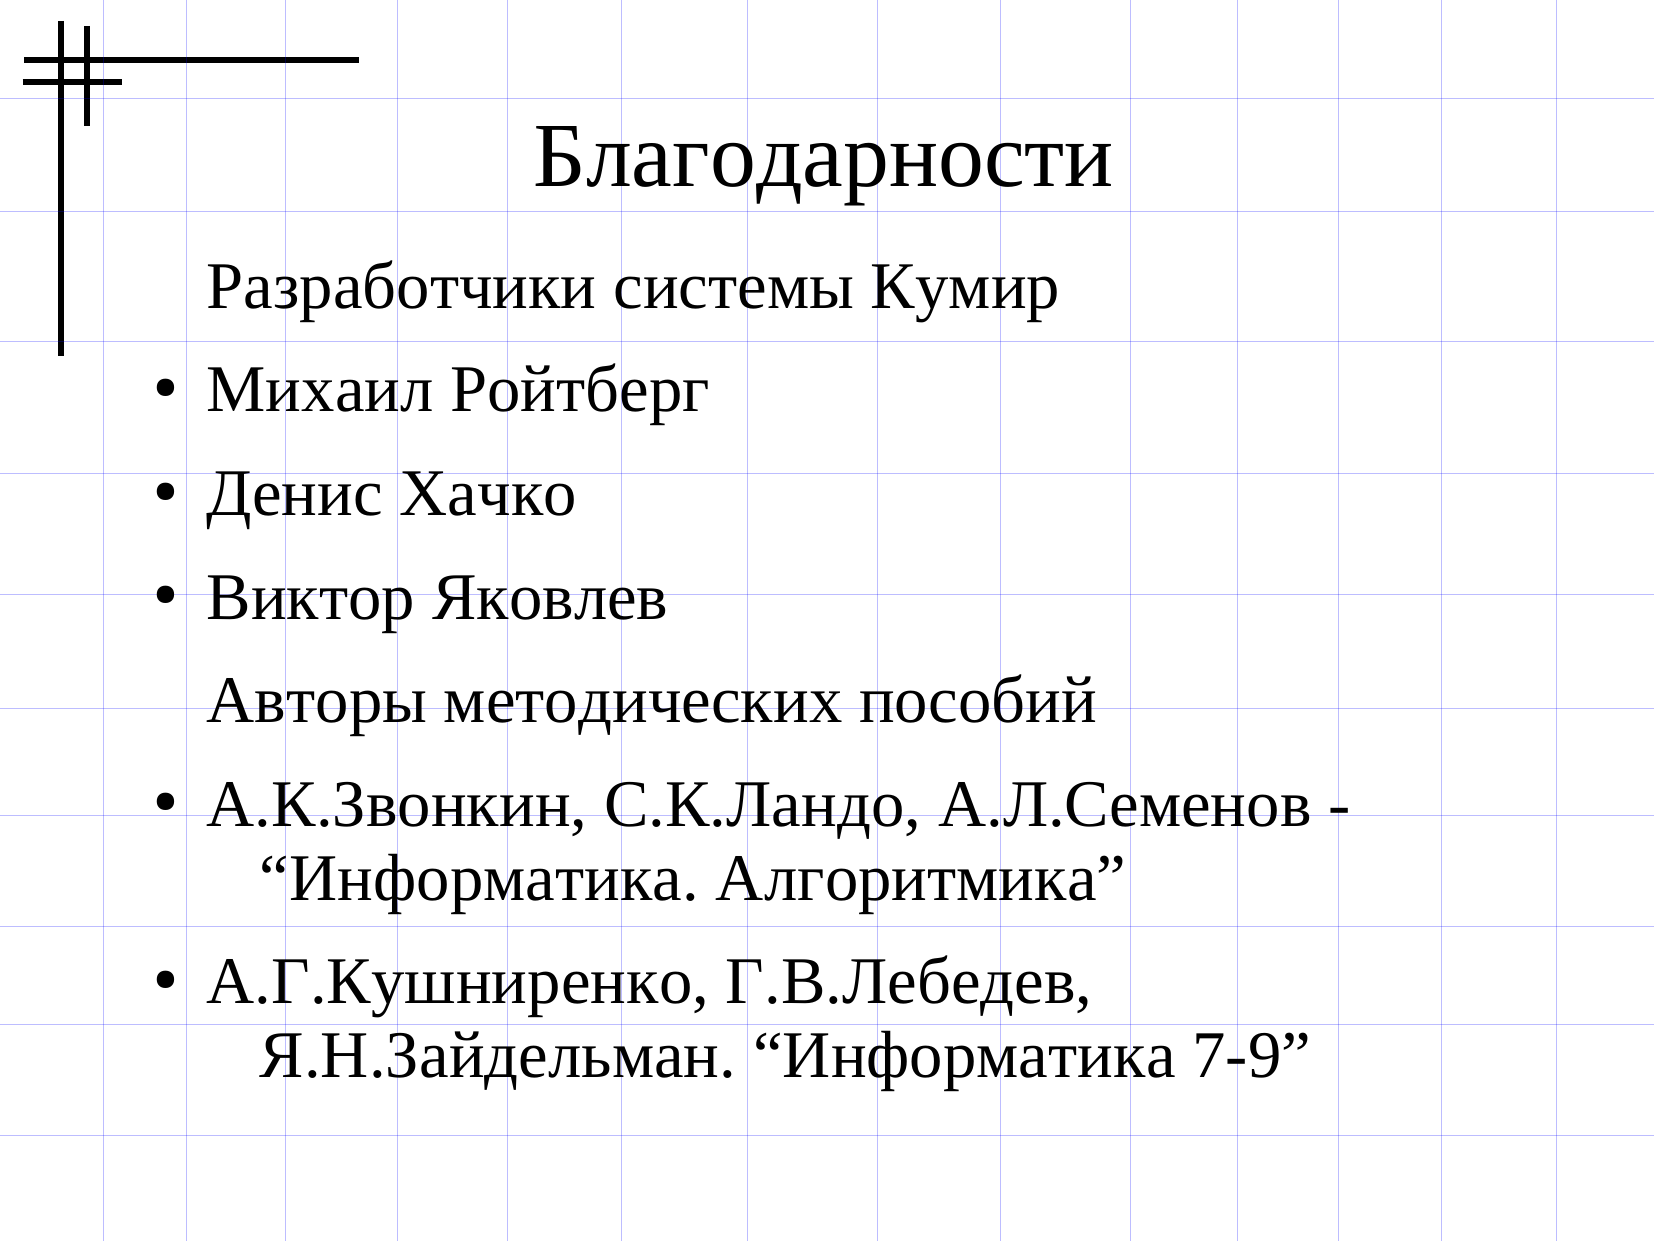

# Благодарности
Разработчики системы Кумир
Михаил Ройтберг
Денис Хачко
Виктор Яковлев
Авторы методических пособий
А.К.Звонкин, С.К.Ландо, А.Л.Семенов - “Информатика. Алгоритмика”
А.Г.Кушниренко, Г.В.Лебедев, Я.Н.Зайдельман. “Информатика 7-9”